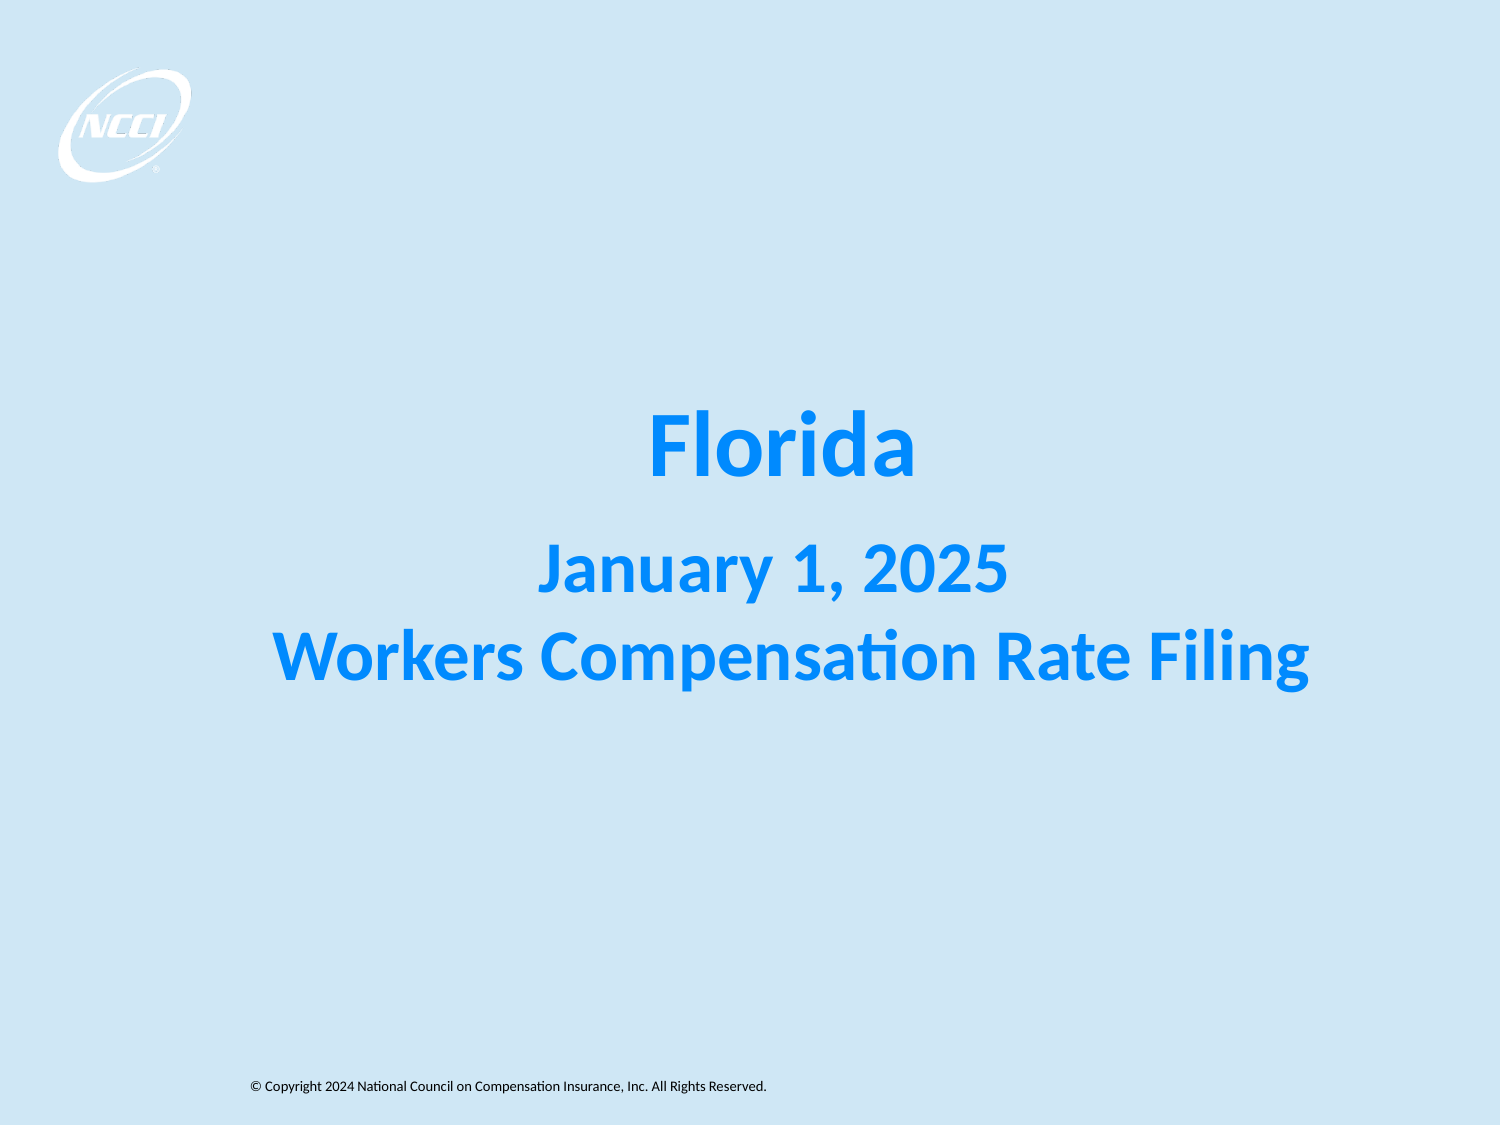

# Florida January 1, 2025 Workers Compensation Rate Filing